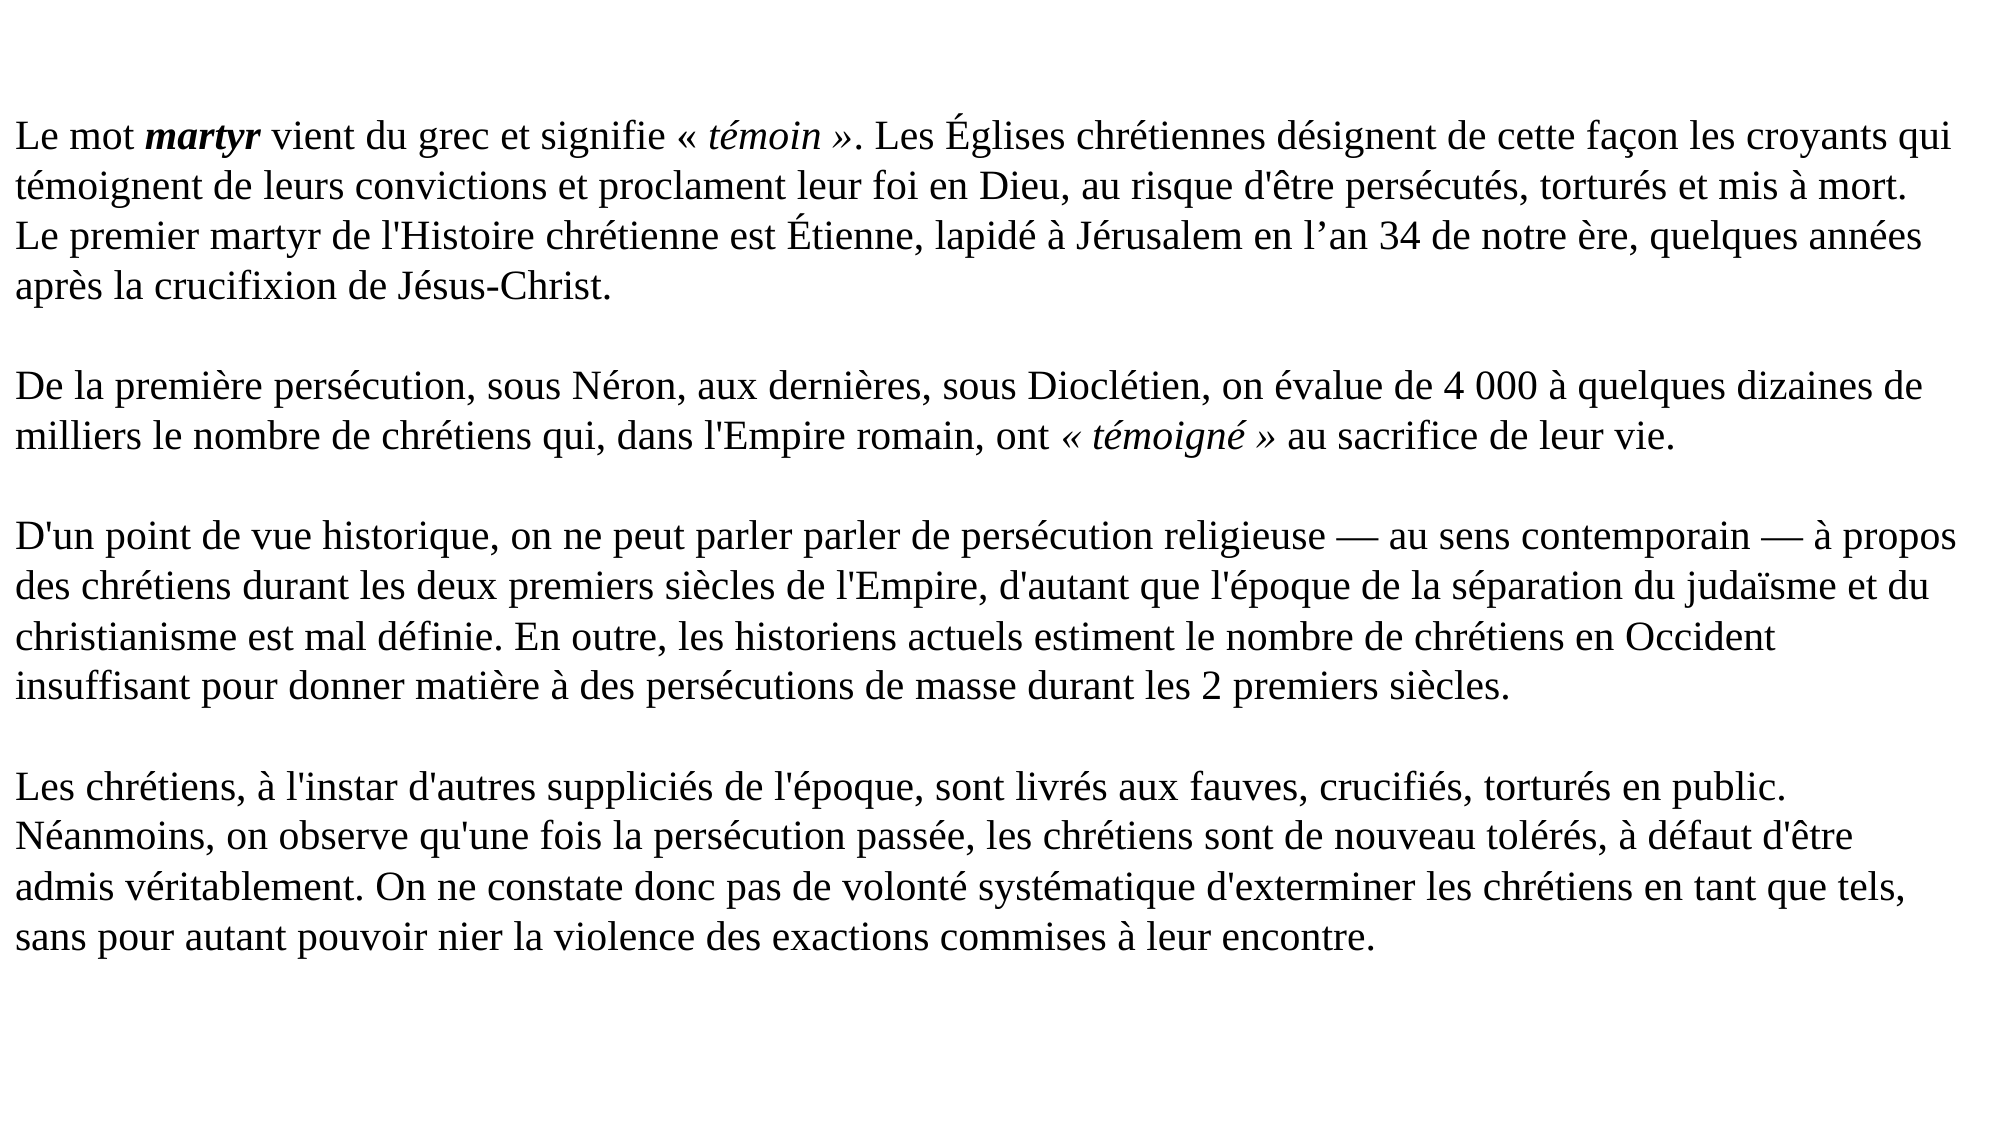

Le mot martyr vient du grec et signifie « témoin ». Les Églises chrétiennes désignent de cette façon les croyants qui témoignent de leurs convictions et proclament leur foi en Dieu, au risque d'être persécutés, torturés et mis à mort. Le premier martyr de l'Histoire chrétienne est Étienne, lapidé à Jérusalem en l’an 34 de notre ère, quelques années après la crucifixion de Jésus-Christ.
De la première persécution, sous Néron, aux dernières, sous Dioclétien, on évalue de 4 000 à quelques dizaines de milliers le nombre de chrétiens qui, dans l'Empire romain, ont « témoigné » au sacrifice de leur vie.
D'un point de vue historique, on ne peut parler parler de persécution religieuse — au sens contemporain — à propos des chrétiens durant les deux premiers siècles de l'Empire, d'autant que l'époque de la séparation du judaïsme et du christianisme est mal définie. En outre, les historiens actuels estiment le nombre de chrétiens en Occident insuffisant pour donner matière à des persécutions de masse durant les 2 premiers siècles.
Les chrétiens, à l'instar d'autres suppliciés de l'époque, sont livrés aux fauves, crucifiés, torturés en public. Néanmoins, on observe qu'une fois la persécution passée, les chrétiens sont de nouveau tolérés, à défaut d'être admis véritablement. On ne constate donc pas de volonté systématique d'exterminer les chrétiens en tant que tels, sans pour autant pouvoir nier la violence des exactions commises à leur encontre.